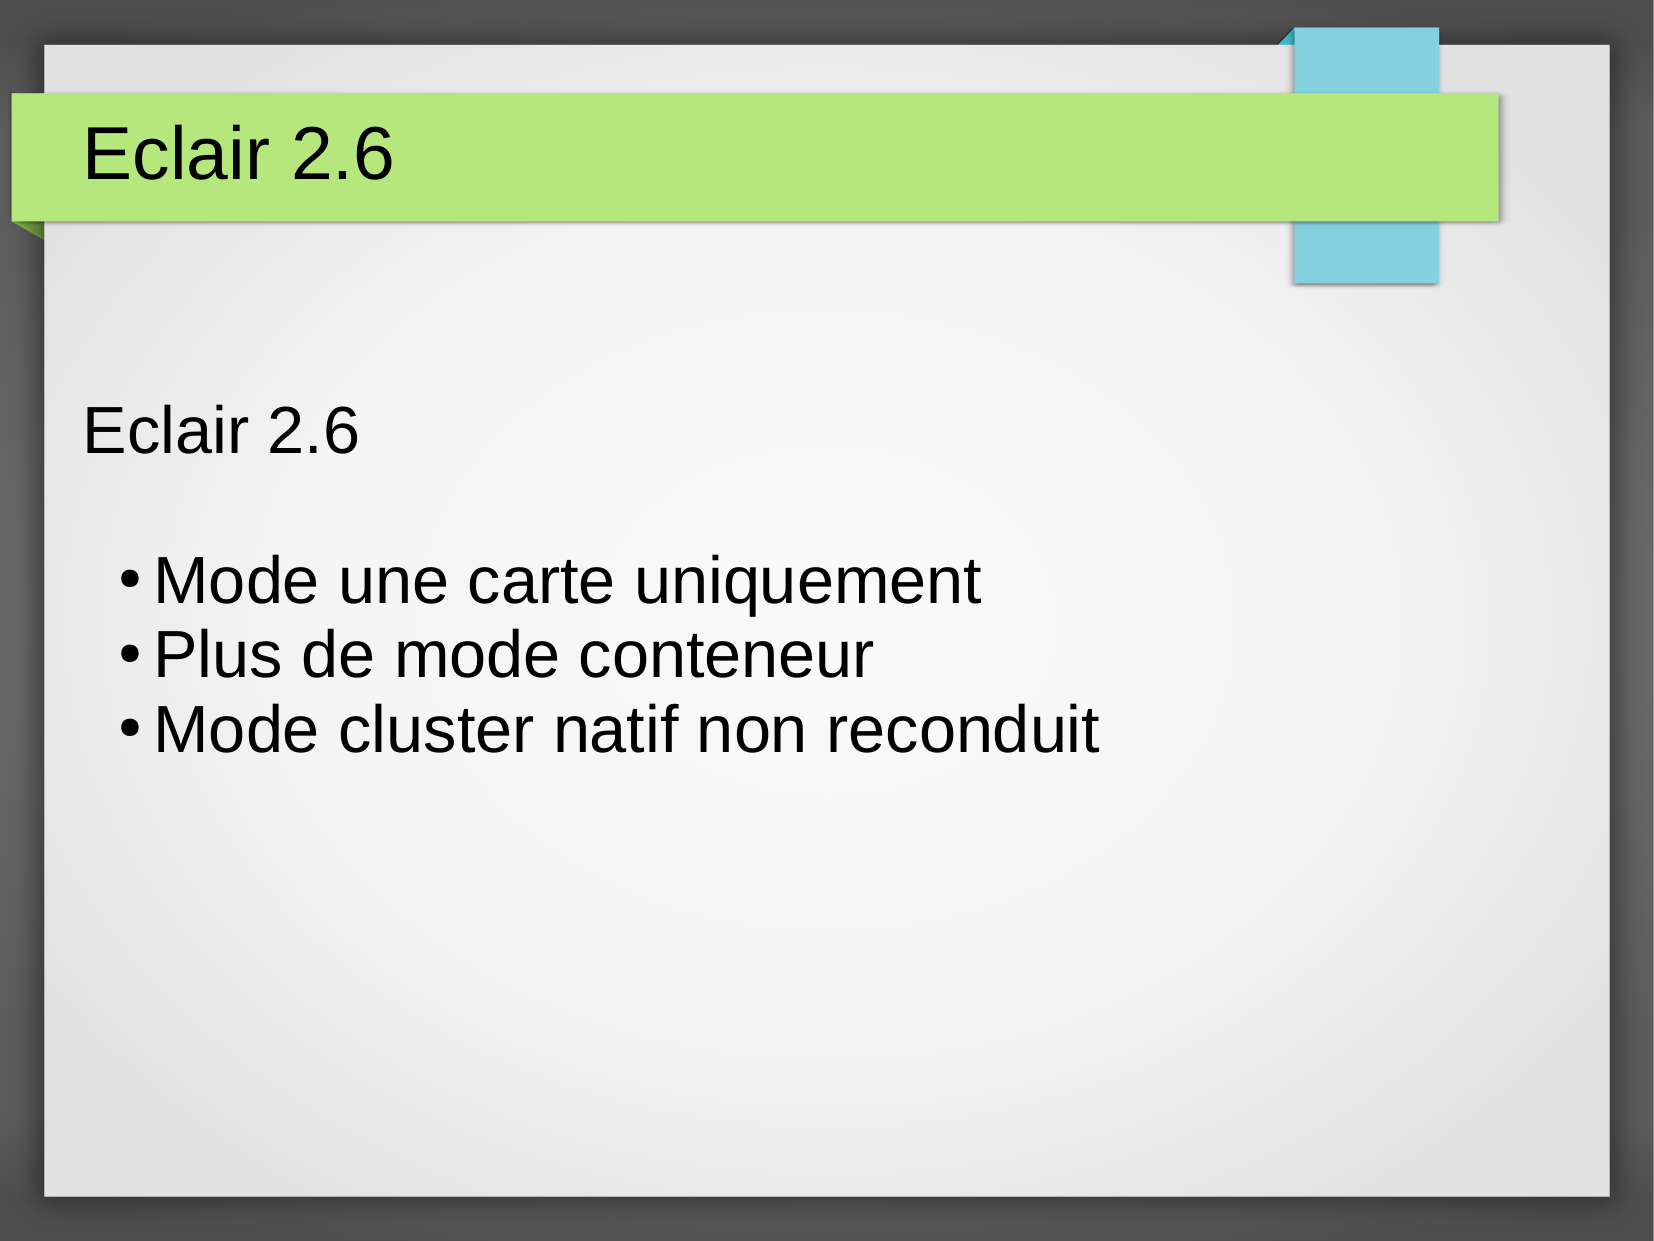

# Eclair 2.6
Eclair 2.6
Mode une carte uniquement
Plus de mode conteneur
Mode cluster natif non reconduit